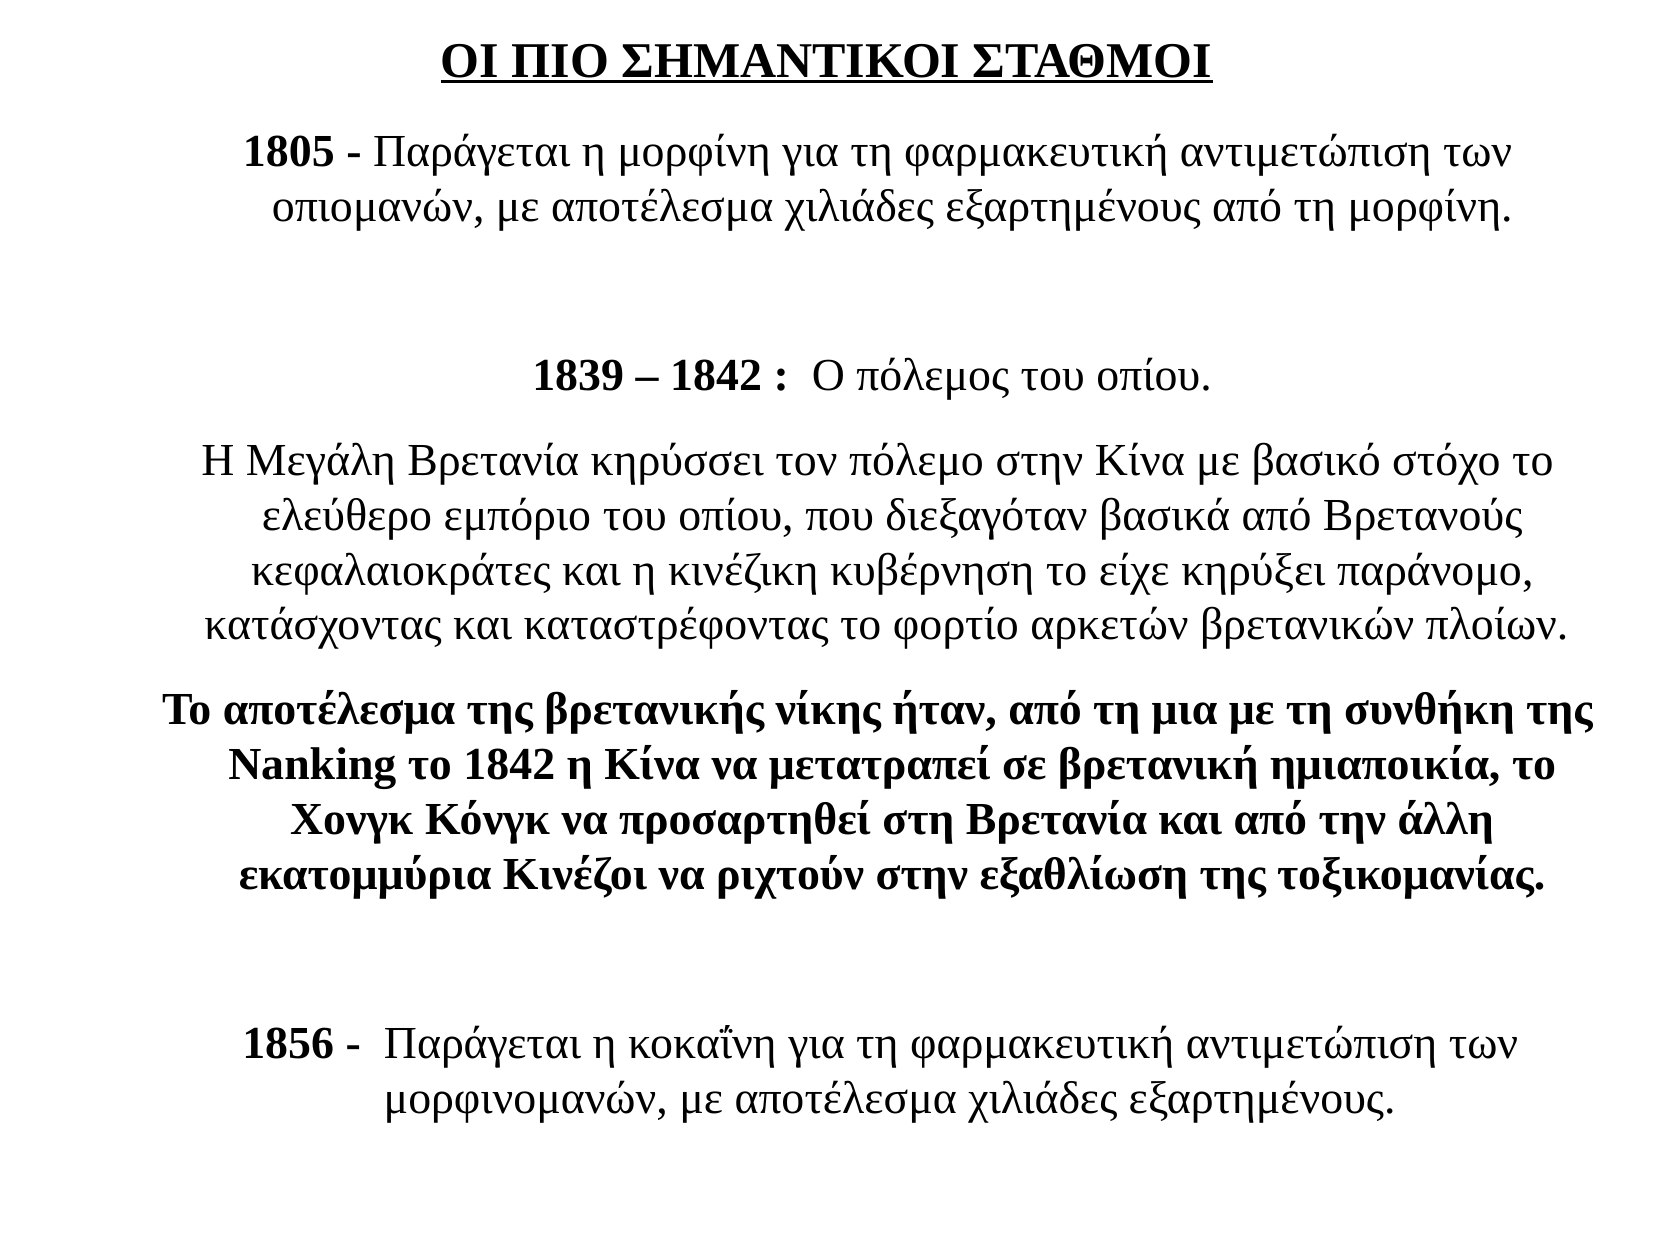

# ΟΙ ΠΙΟ ΣΗΜΑΝΤΙΚΟΙ ΣΤΑΘΜΟΙ
1805 - Παράγεται η μορφίνη για τη φαρμακευτική αντιμετώπιση των οπιομανών, με αποτέλεσμα χιλιάδες εξαρτημένους από τη μορφίνη.
1839 – 1842 : Ο πόλεμος του οπίου.
Η Μεγάλη Βρετανία κηρύσσει τον πόλεμο στην Κίνα με βασικό στόχο το ελεύθερο εμπόριο του οπίου, που διεξαγόταν βασικά από Βρετανούς κεφαλαιοκράτες και η κινέζικη κυβέρνηση το είχε κηρύξει παράνομο, κατάσχοντας και καταστρέφοντας το φορτίο αρκετών βρετανικών πλοίων.
Το αποτέλεσμα της βρετανικής νίκης ήταν, από τη μια με τη συνθήκη της Nanking το 1842 η Κίνα να μετατραπεί σε βρετανική ημιαποικία, το Χονγκ Κόνγκ να προσαρτηθεί στη Βρετανία και από την άλλη εκατομμύρια Κινέζοι να ριχτούν στην εξαθλίωση της τοξικομανίας.
 1856 - Παράγεται η κοκαΐνη για τη φαρμακευτική αντιμετώπιση των μορφινομανών, με αποτέλεσμα χιλιάδες εξαρτημένους.